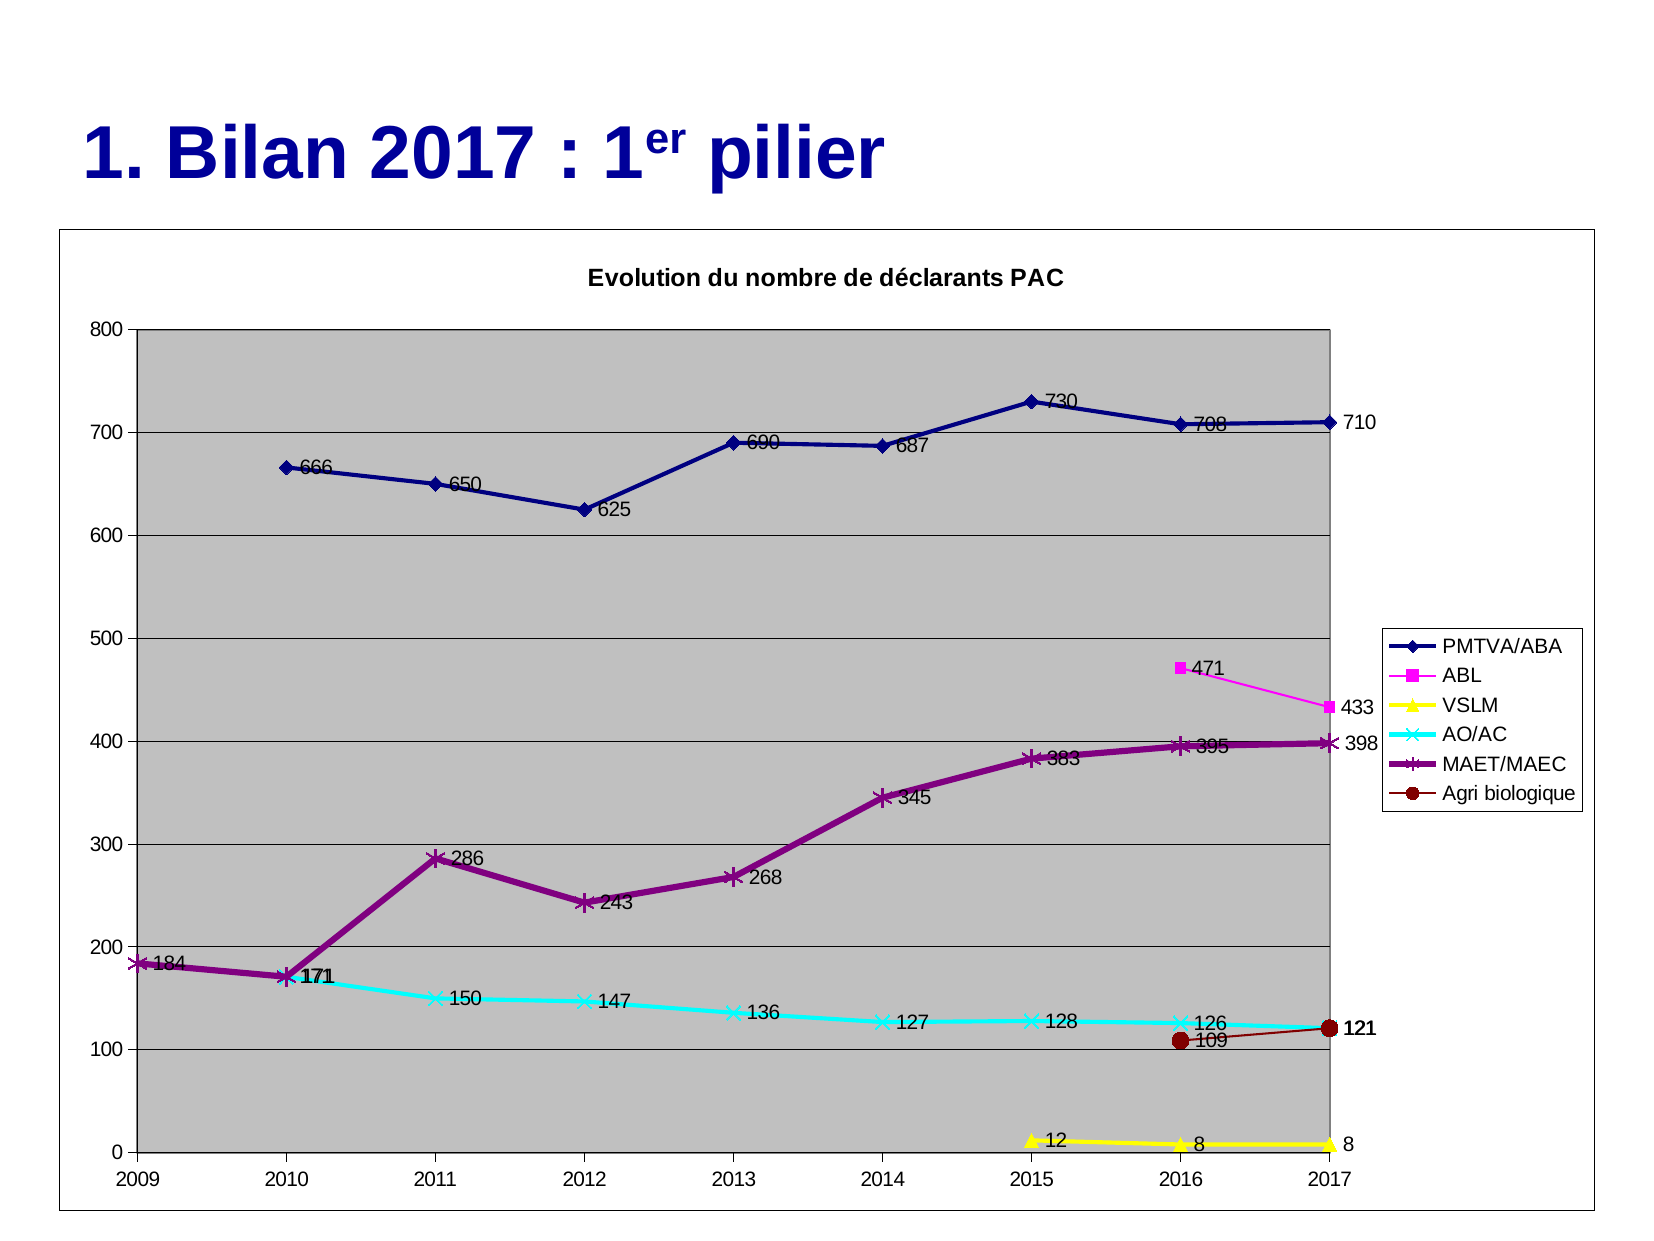

# 1. Bilan 2017 : 1er pilier
### Chart: Evolution du nombre de déclarants PAC
| Category | PMTVA/ABA | ABL | VSLM | AO/AC | MAET/MAEC | Agri biologique |
|---|---|---|---|---|---|---|
| 2009 | None | None | None | None | 184.0 | None |
| 2010 | 666.0 | None | None | 171.0 | 171.0 | None |
| 2011 | 650.0 | None | None | 150.0 | 286.0 | None |
| 2012 | 625.0 | None | None | 147.0 | 243.0 | None |
| 2013 | 690.0 | None | None | 136.0 | 268.0 | None |
| 2014 | 687.0 | None | None | 127.0 | 345.0 | None |
| 2015 | 730.0 | None | 12.0 | 128.0 | 383.0 | None |
| 2016 | 708.0 | 471.0 | 8.0 | 126.0 | 395.0 | 109.0 |
| 2017 | 710.0 | 433.0 | 8.0 | 121.0 | 398.0 | 121.0 |5